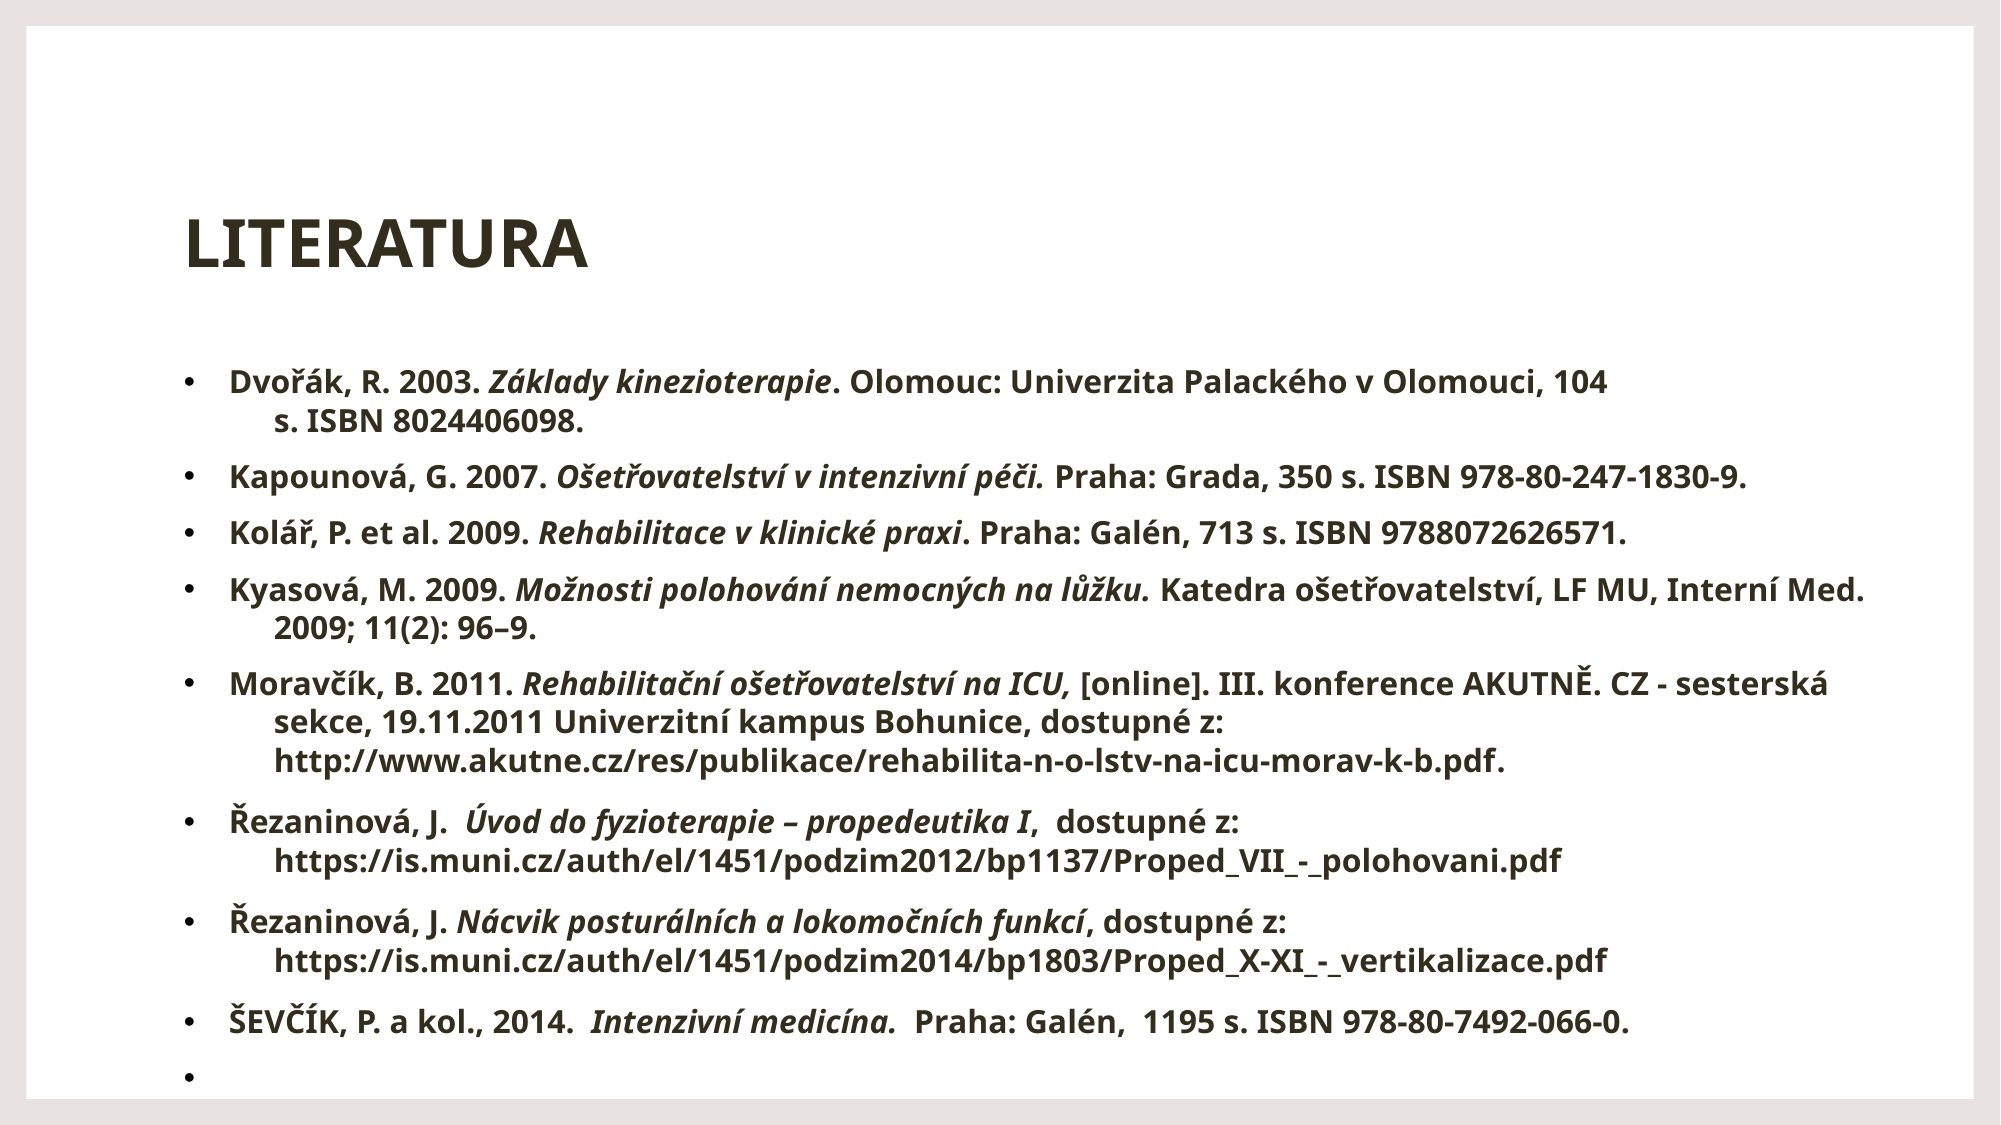

# LITERATURA
Dvořák, R. 2003. Základy kinezioterapie. Olomouc: Univerzita Palackého v Olomouci, 104 s. ISBN 8024406098.
Kapounová, G. 2007. Ošetřovatelství v intenzivní péči. Praha: Grada, 350 s. ISBN 978-80-247-1830-9.
Kolář, P. et al. 2009. Rehabilitace v klinické praxi. Praha: Galén, 713 s. ISBN 9788072626571.
Kyasová, M. 2009. Možnosti polohování nemocných na lůžku. Katedra ošetřovatelství, LF MU, Interní Med. 2009; 11(2): 96–9.
Moravčík, B. 2011. Rehabilitační ošetřovatelství na ICU, [online]. III. konference AKUTNĚ. CZ - sesterská sekce, 19.11.2011 Univerzitní kampus Bohunice, dostupné z: http://www.akutne.cz/res/publikace/rehabilita-n-o-lstv-na-icu-morav-k-b.pdf.
Řezaninová, J.  Úvod do fyzioterapie – propedeutika I,  dostupné z:  https://is.muni.cz/auth/el/1451/podzim2012/bp1137/Proped_VII_-_polohovani.pdf
Řezaninová, J. Nácvik posturálních a lokomočních funkcí, dostupné z: https://is.muni.cz/auth/el/1451/podzim2014/bp1803/Proped_X-XI_-_vertikalizace.pdf
ŠEVČÍK, P. a kol., 2014.  Intenzivní medicína.  Praha: Galén,  1195 s. ISBN 978-80-7492-066-0.